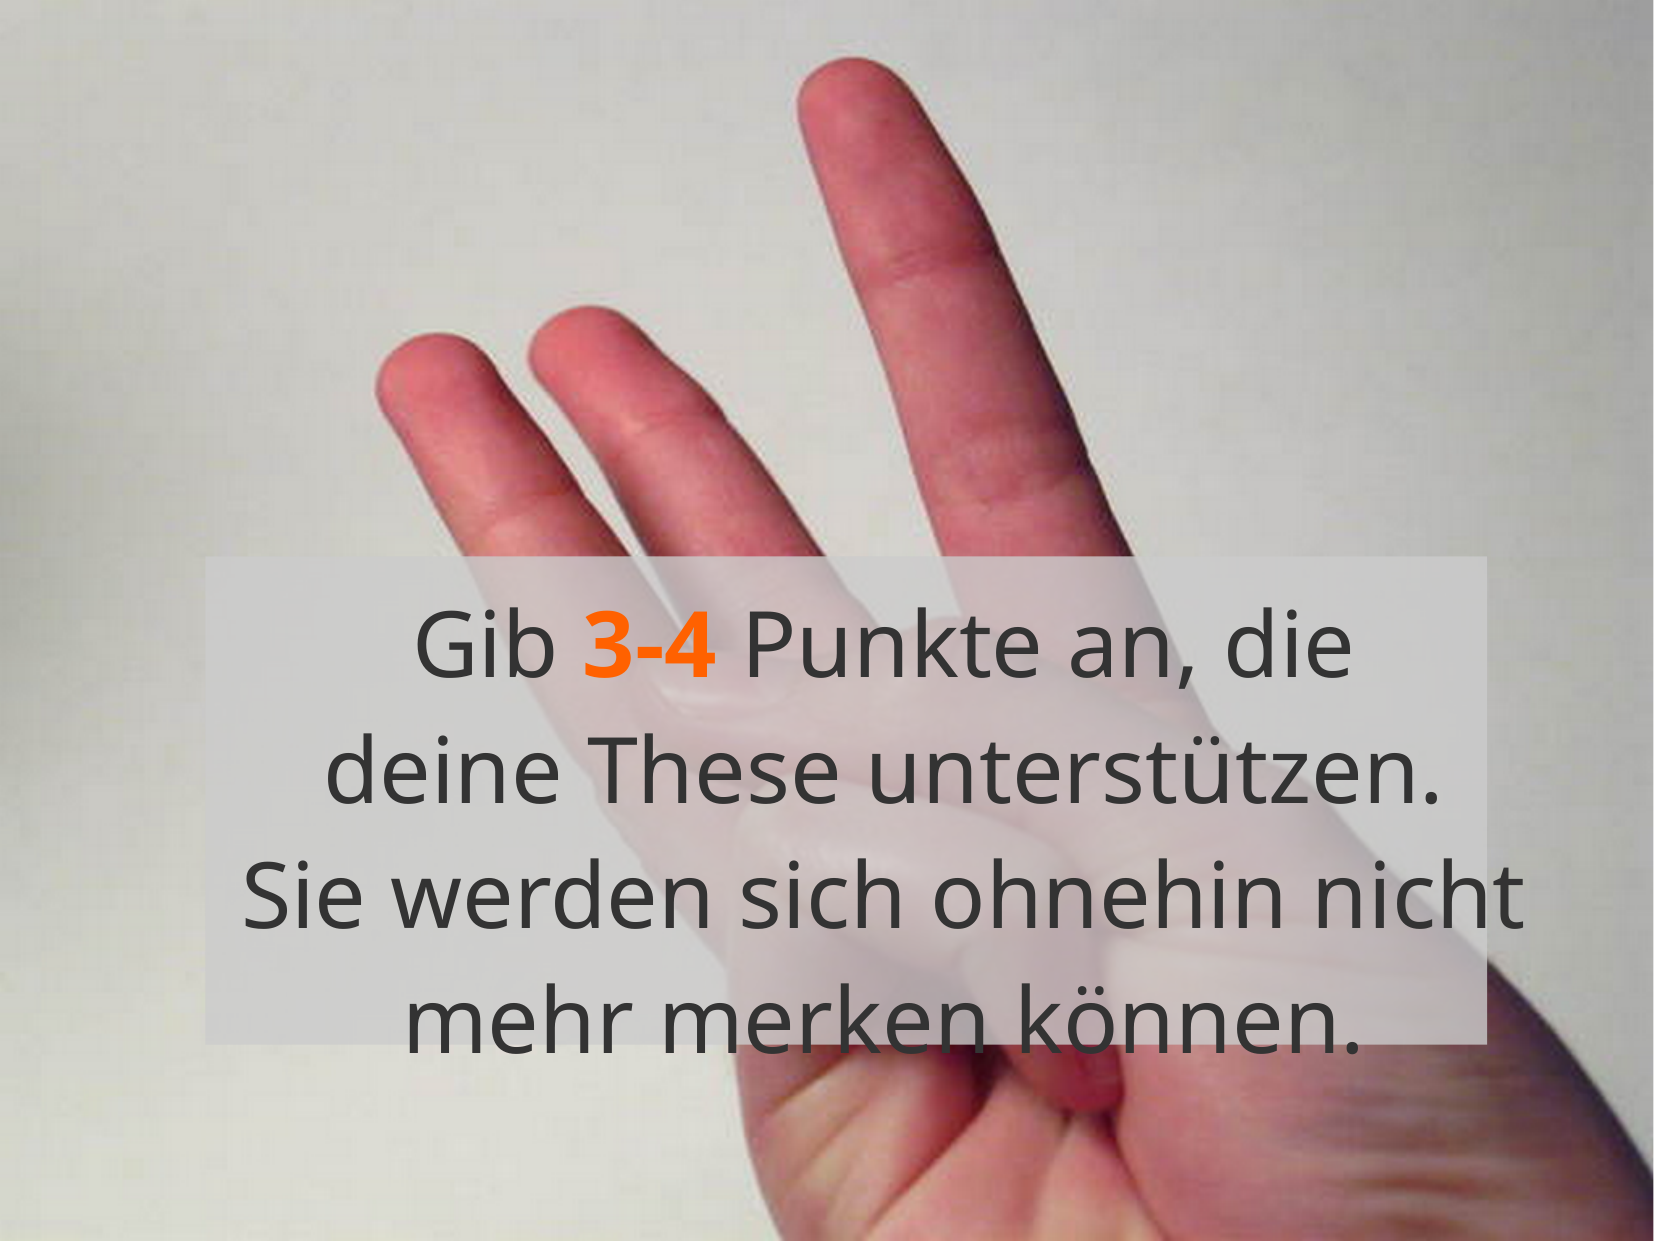

Gib 3-4 Punkte an, die
deine These unterstützen.
Sie werden sich ohnehin nicht
mehr merken können.